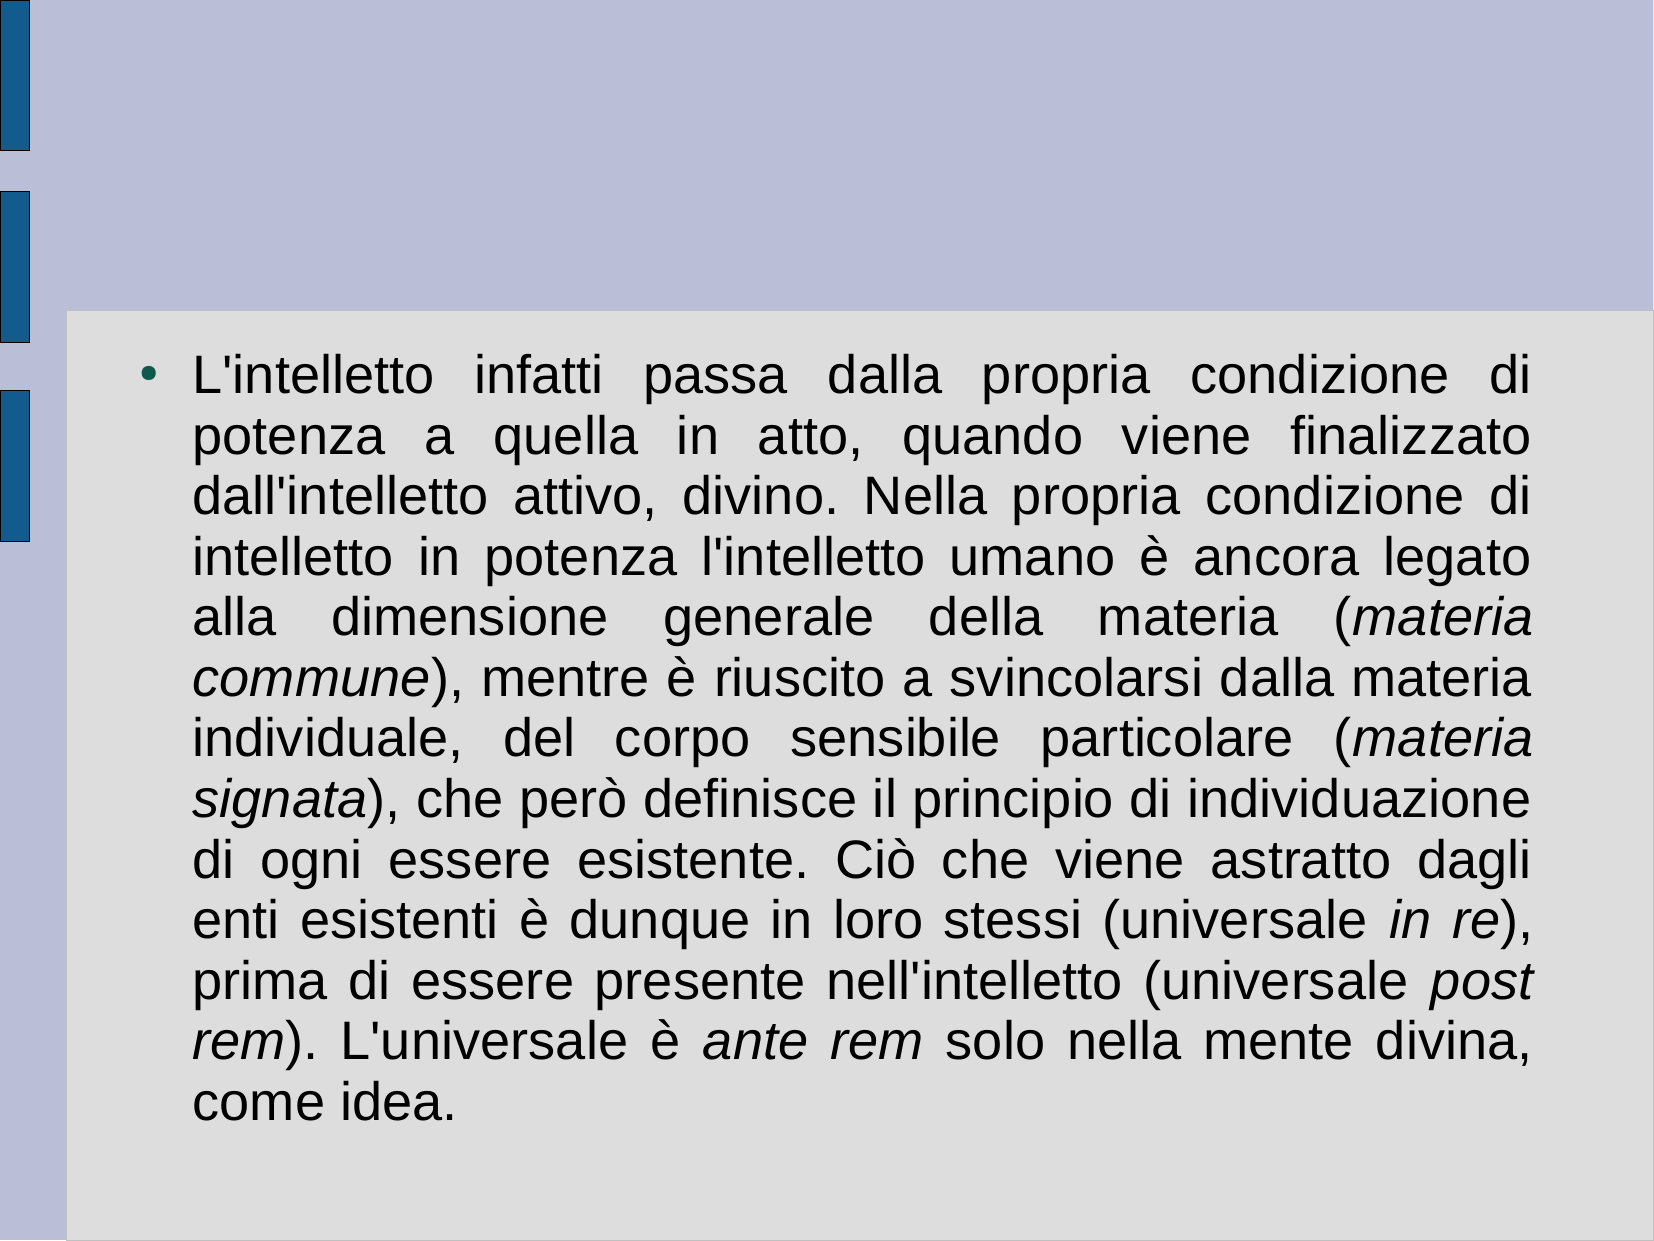

#
L'intelletto infatti passa dalla propria condizione di potenza a quella in atto, quando viene finalizzato dall'intelletto attivo, divino. Nella propria condizione di intelletto in potenza l'intelletto umano è ancora legato alla dimensione generale della materia (materia commune), mentre è riuscito a svincolarsi dalla materia individuale, del corpo sensibile particolare (materia signata), che però definisce il principio di individuazione di ogni essere esistente. Ciò che viene astratto dagli enti esistenti è dunque in loro stessi (universale in re), prima di essere presente nell'intelletto (universale post rem). L'universale è ante rem solo nella mente divina, come idea.